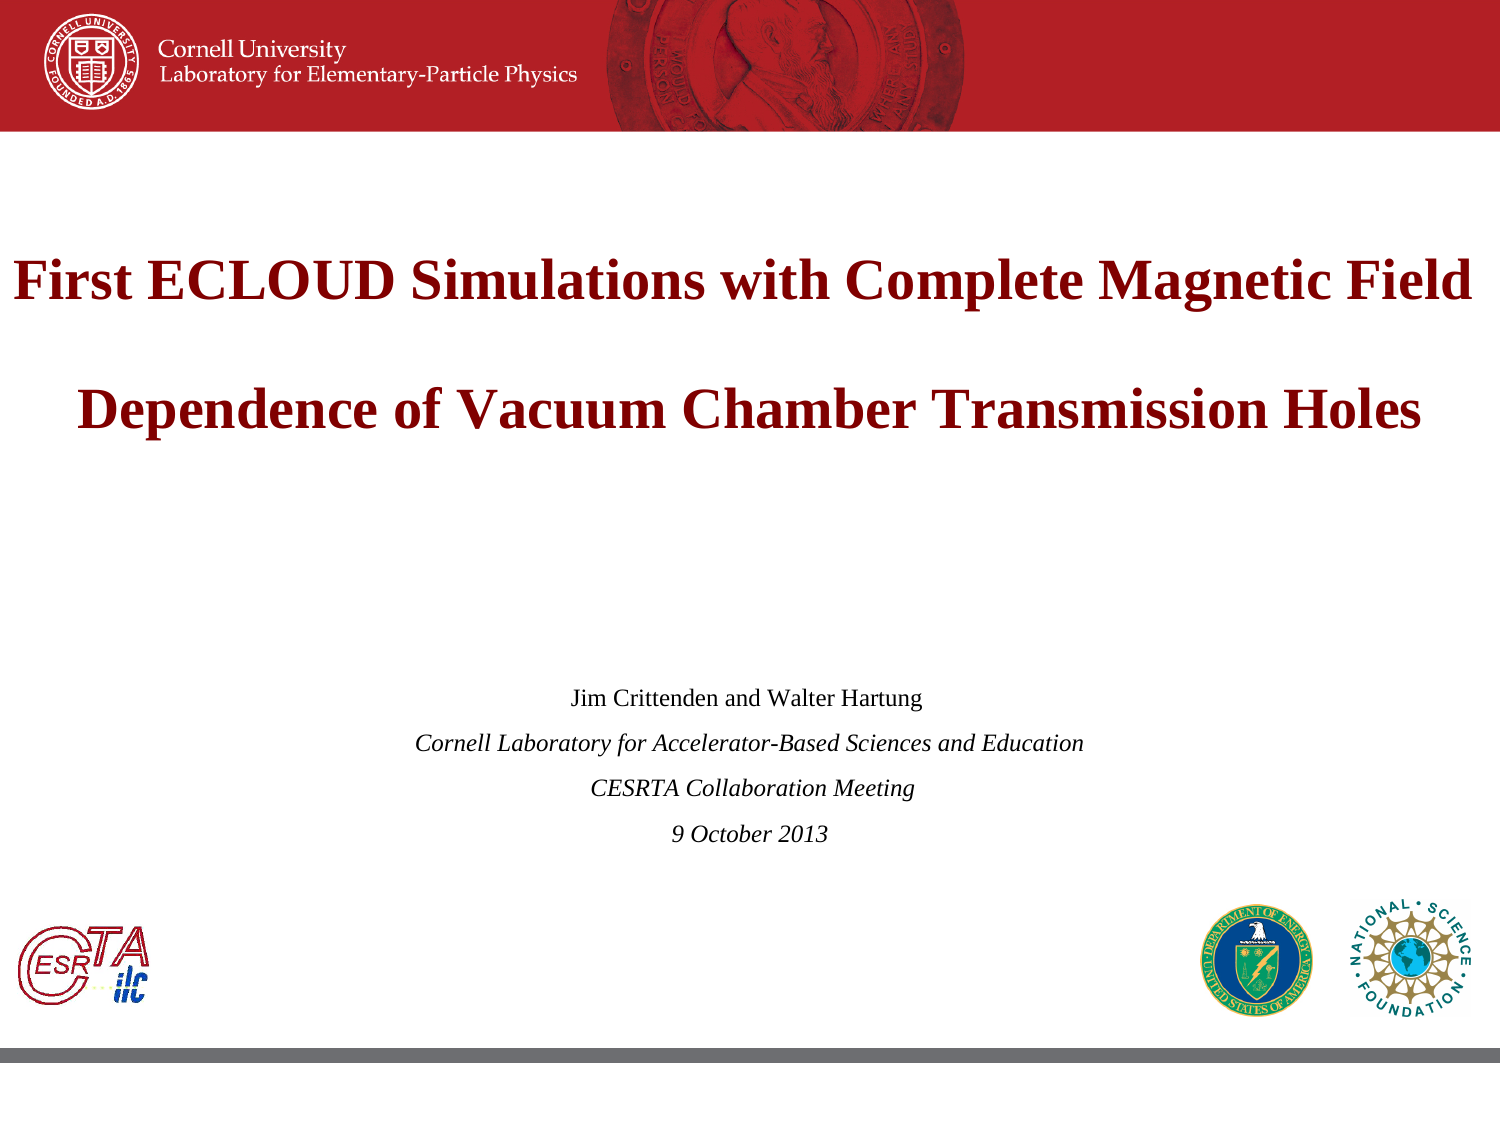

First ECLOUD Simulations with Complete Magnetic Field
 Dependence of Vacuum Chamber Transmission Holes
# Jim Crittenden and Walter Hartung
Cornell Laboratory for Accelerator-Based Sciences and Education
 CESRTA Collaboration Meeting
9 October 2013